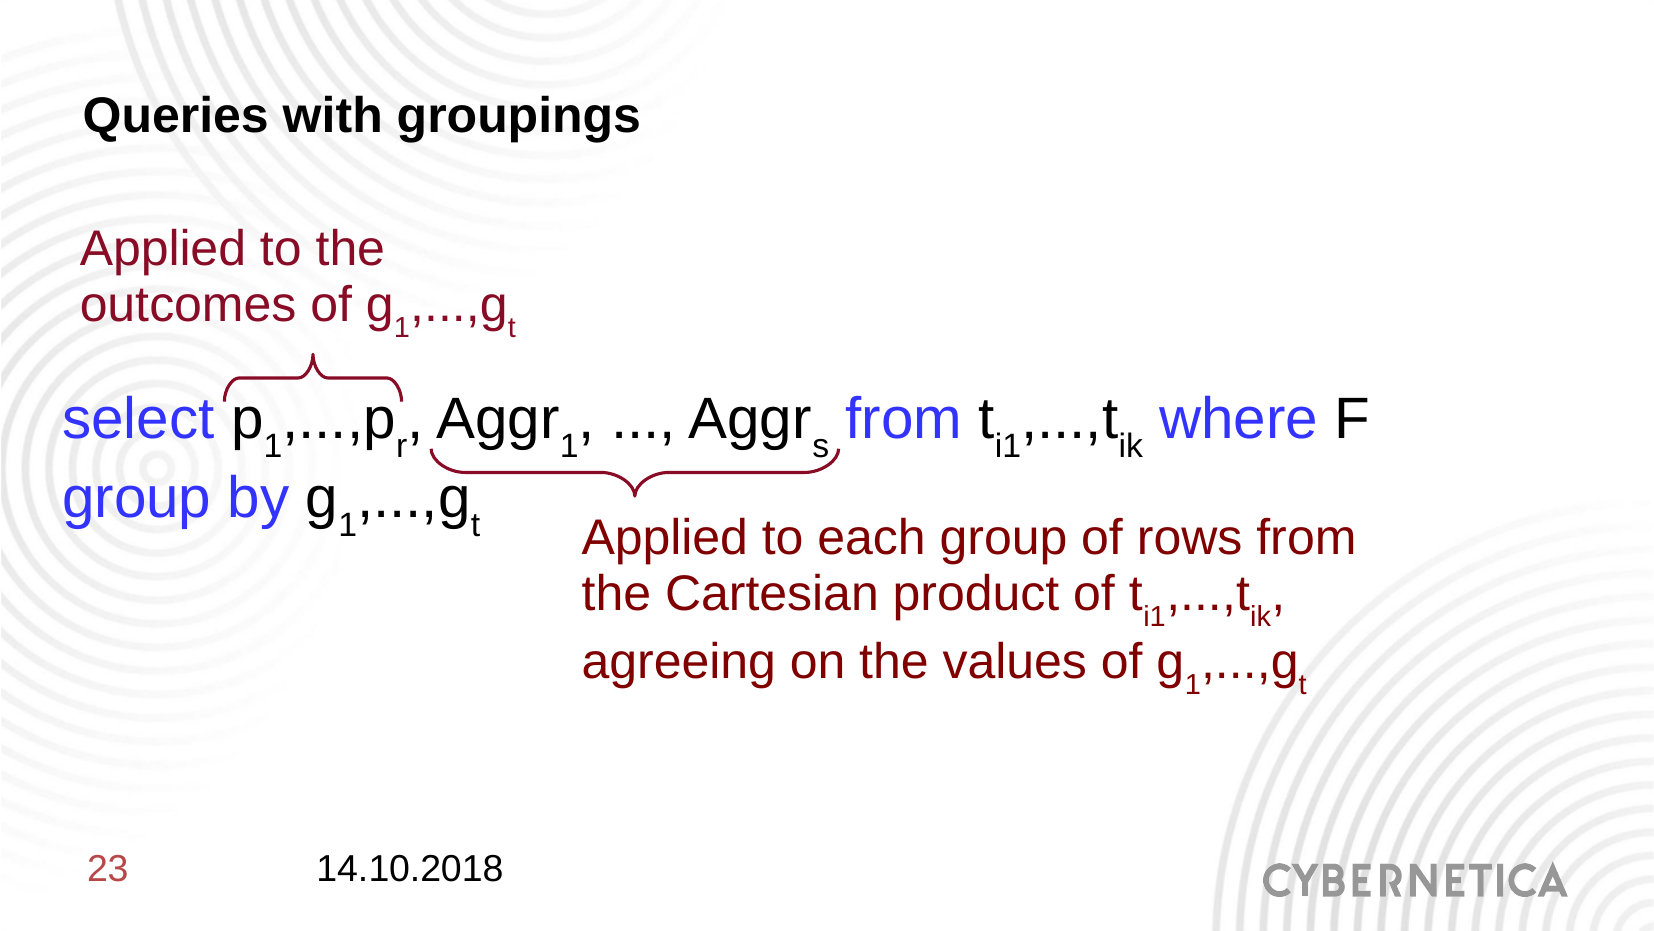

# Queries with groupings
Applied to the outcomes of g1,...,gt
select p1,...,pr, Aggr1, ..., Aggrs from ti1,...,tik where F group by g1,...,gt
Applied to each group of rows from the Cartesian product of ti1,...,tik, agreeing on the values of g1,...,gt
23
01.04.2000